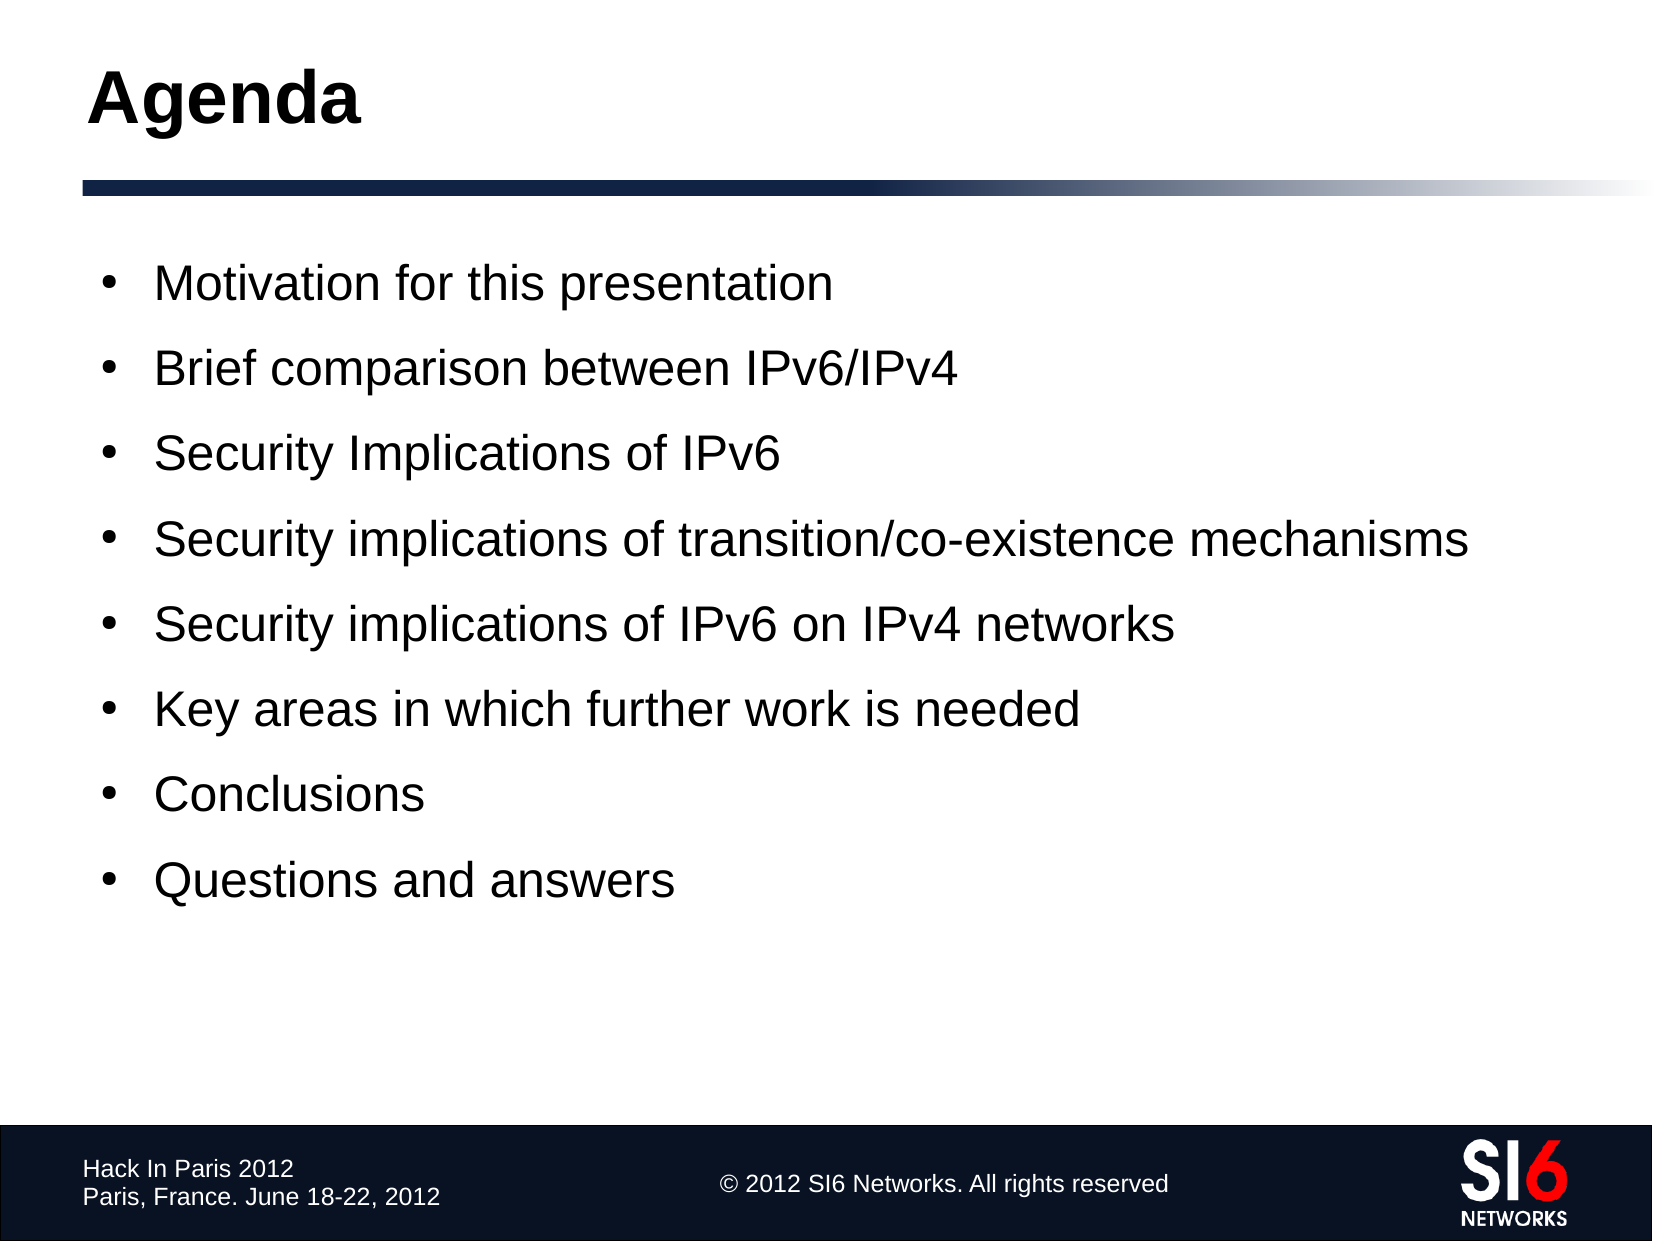

# Agenda
Motivation for this presentation
Brief comparison between IPv6/IPv4
Security Implications of IPv6
Security implications of transition/co-existence mechanisms
Security implications of IPv6 on IPv4 networks
Key areas in which further work is needed
Conclusions
Questions and answers
Congreso de Seguridad en Computo 2011